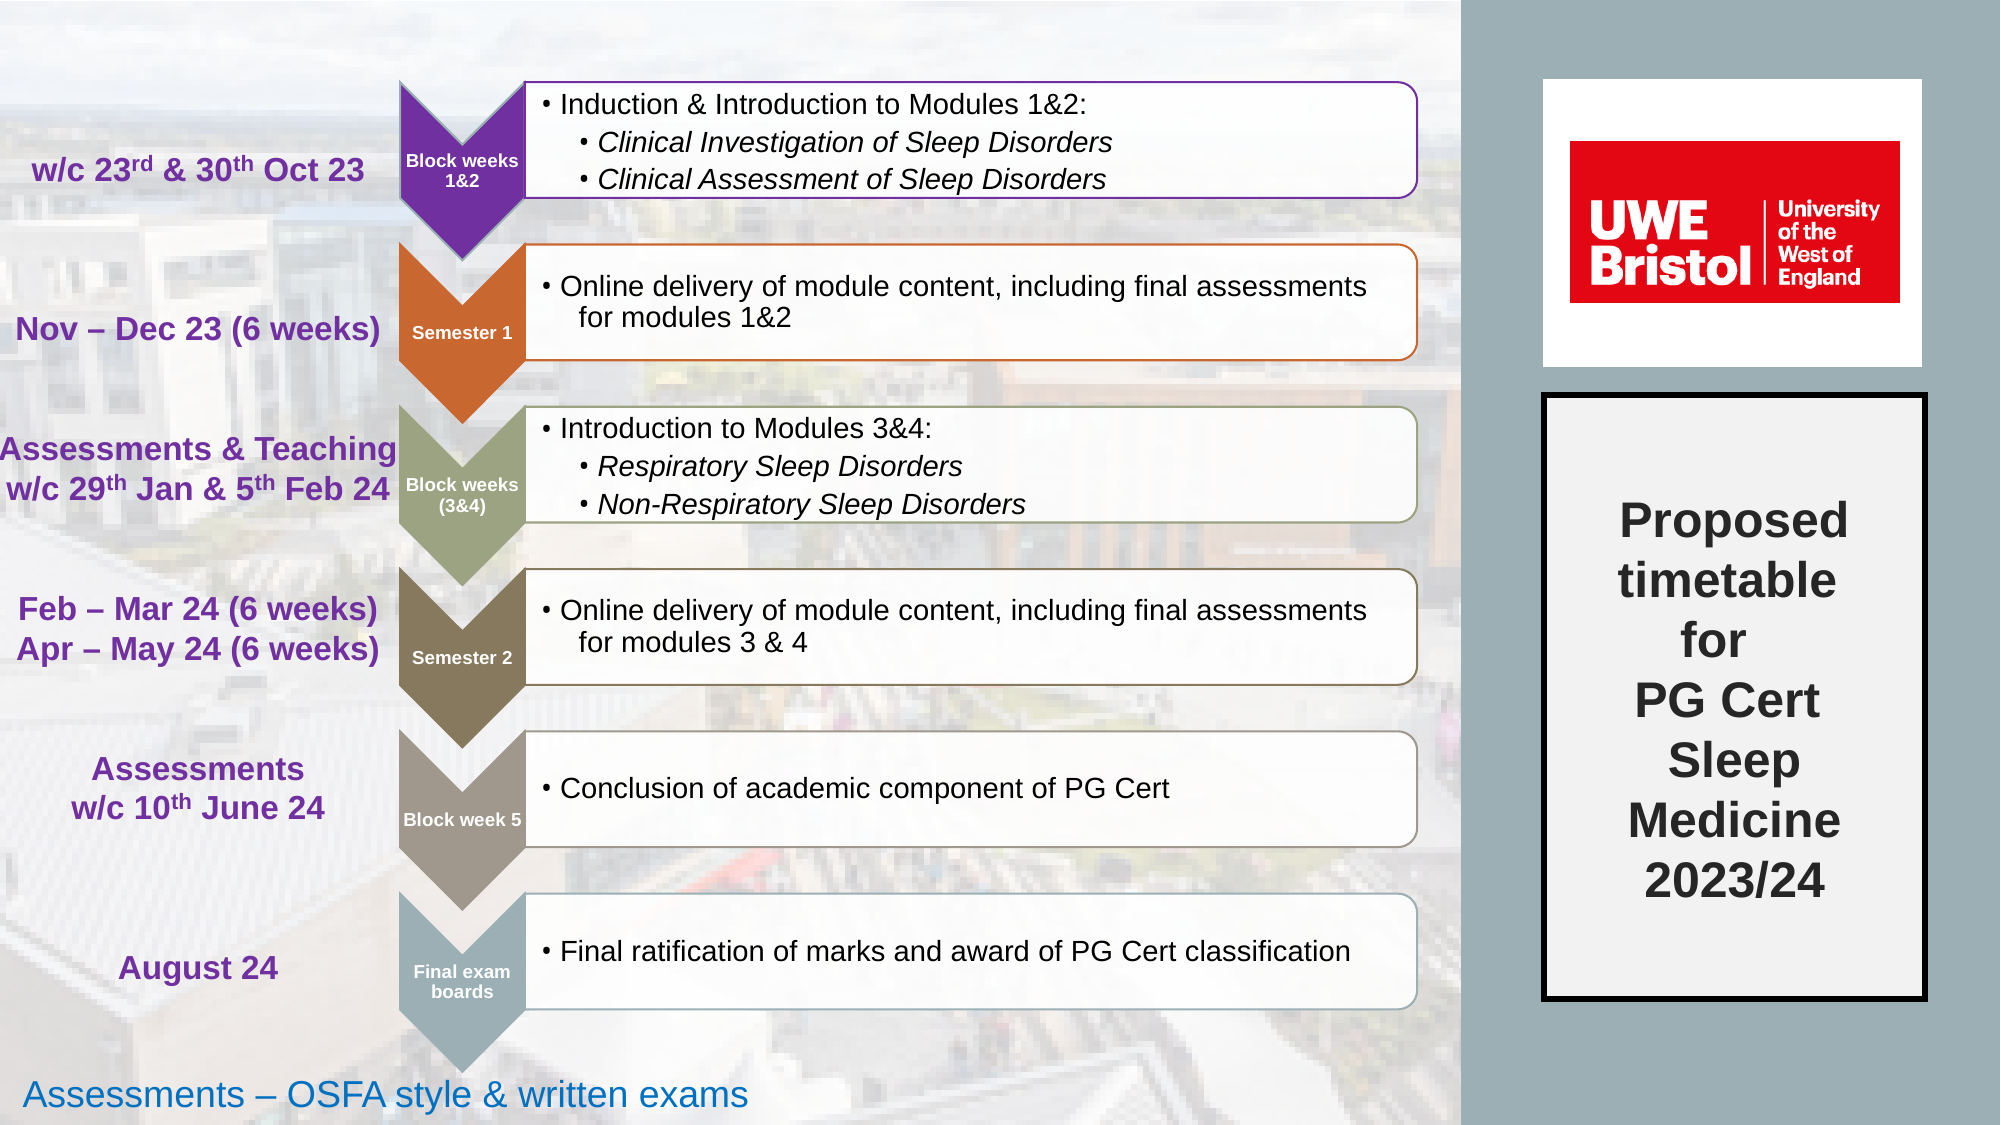

Block weeks 1&2
Induction & Introduction to Modules 1&2:
Clinical Investigation of Sleep Disorders
Clinical Assessment of Sleep Disorders
Semester 1
Online delivery of module content, including final assessments for modules 1&2
Block weeks (3&4)
Introduction to Modules 3&4:
Respiratory Sleep Disorders
Non-Respiratory Sleep Disorders
Semester 2
Online delivery of module content, including final assessments for modules 3 & 4
Block week 5
Conclusion of academic component of PG Cert
Final exam boards
Final ratification of marks and award of PG Cert classification
w/c 23rd & 30th Oct 23
Nov – Dec 23 (6 weeks)
Assessments & Teaching
w/c 29th Jan & 5th Feb 24
Feb – Mar 24 (6 weeks)
Apr – May 24 (6 weeks)
Assessments
w/c 10th June 24
August 24
Proposed timetable
for
PG Cert
Sleep Medicine
2023/24
Assessments – OSFA style & written exams